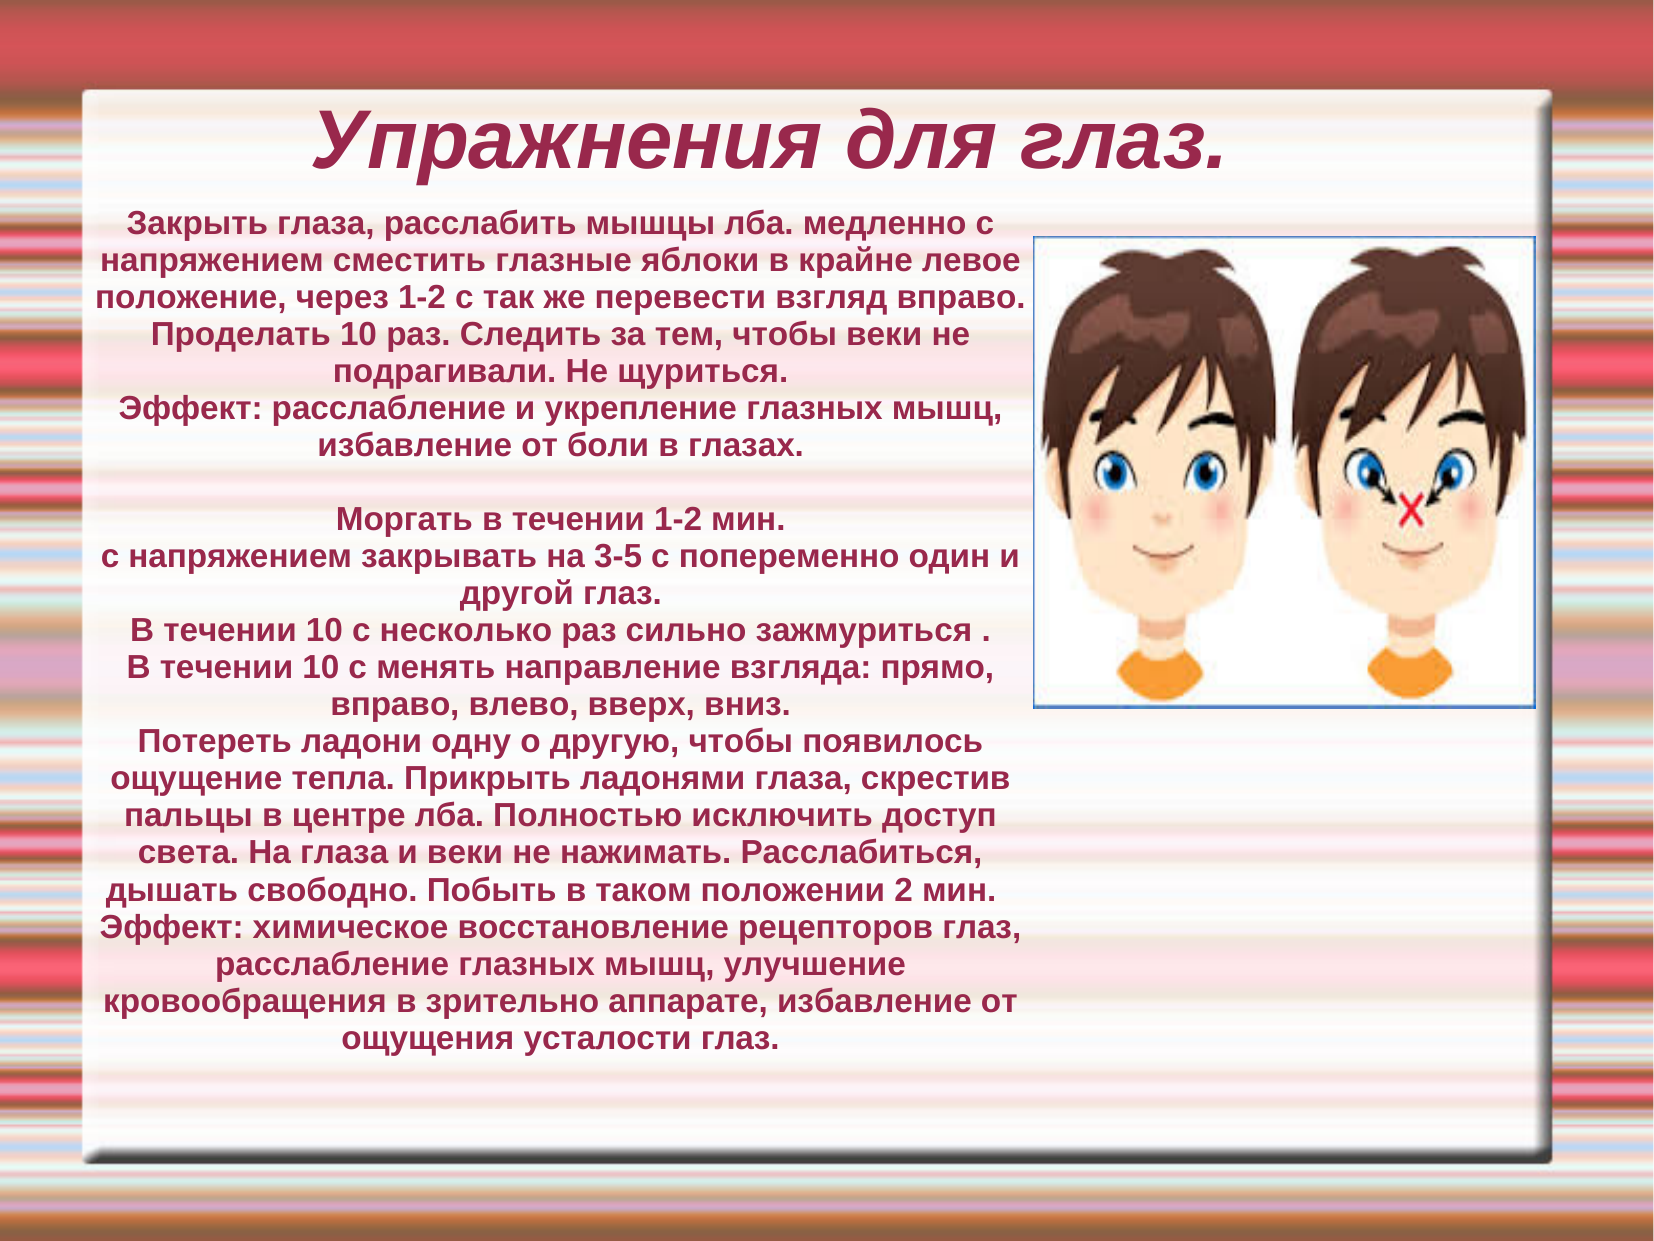

# Упражнения для глаз.
Закрыть глаза, расслабить мышцы лба. медленно с напряжением сместить глазные яблоки в крайне левое положение, через 1-2 с так же перевести взгляд вправо. Проделать 10 раз. Следить за тем, чтобы веки не подрагивали. Не щуриться.
Эффект: расслабление и укрепление глазных мышц, избавление от боли в глазах.
Моргать в течении 1-2 мин.
с напряжением закрывать на 3-5 с попеременно один и другой глаз.
В течении 10 с несколько раз сильно зажмуриться .
В течении 10 с менять направление взгляда: прямо, вправо, влево, вверх, вниз.
Потереть ладони одну о другую, чтобы появилось ощущение тепла. Прикрыть ладонями глаза, скрестив пальцы в центре лба. Полностью исключить доступ света. На глаза и веки не нажимать. Расслабиться, дышать свободно. Побыть в таком положении 2 мин.
Эффект: химическое восстановление рецепторов глаз, расслабление глазных мышц, улучшение кровообращения в зрительно аппарате, избавление от ощущения усталости глаз.